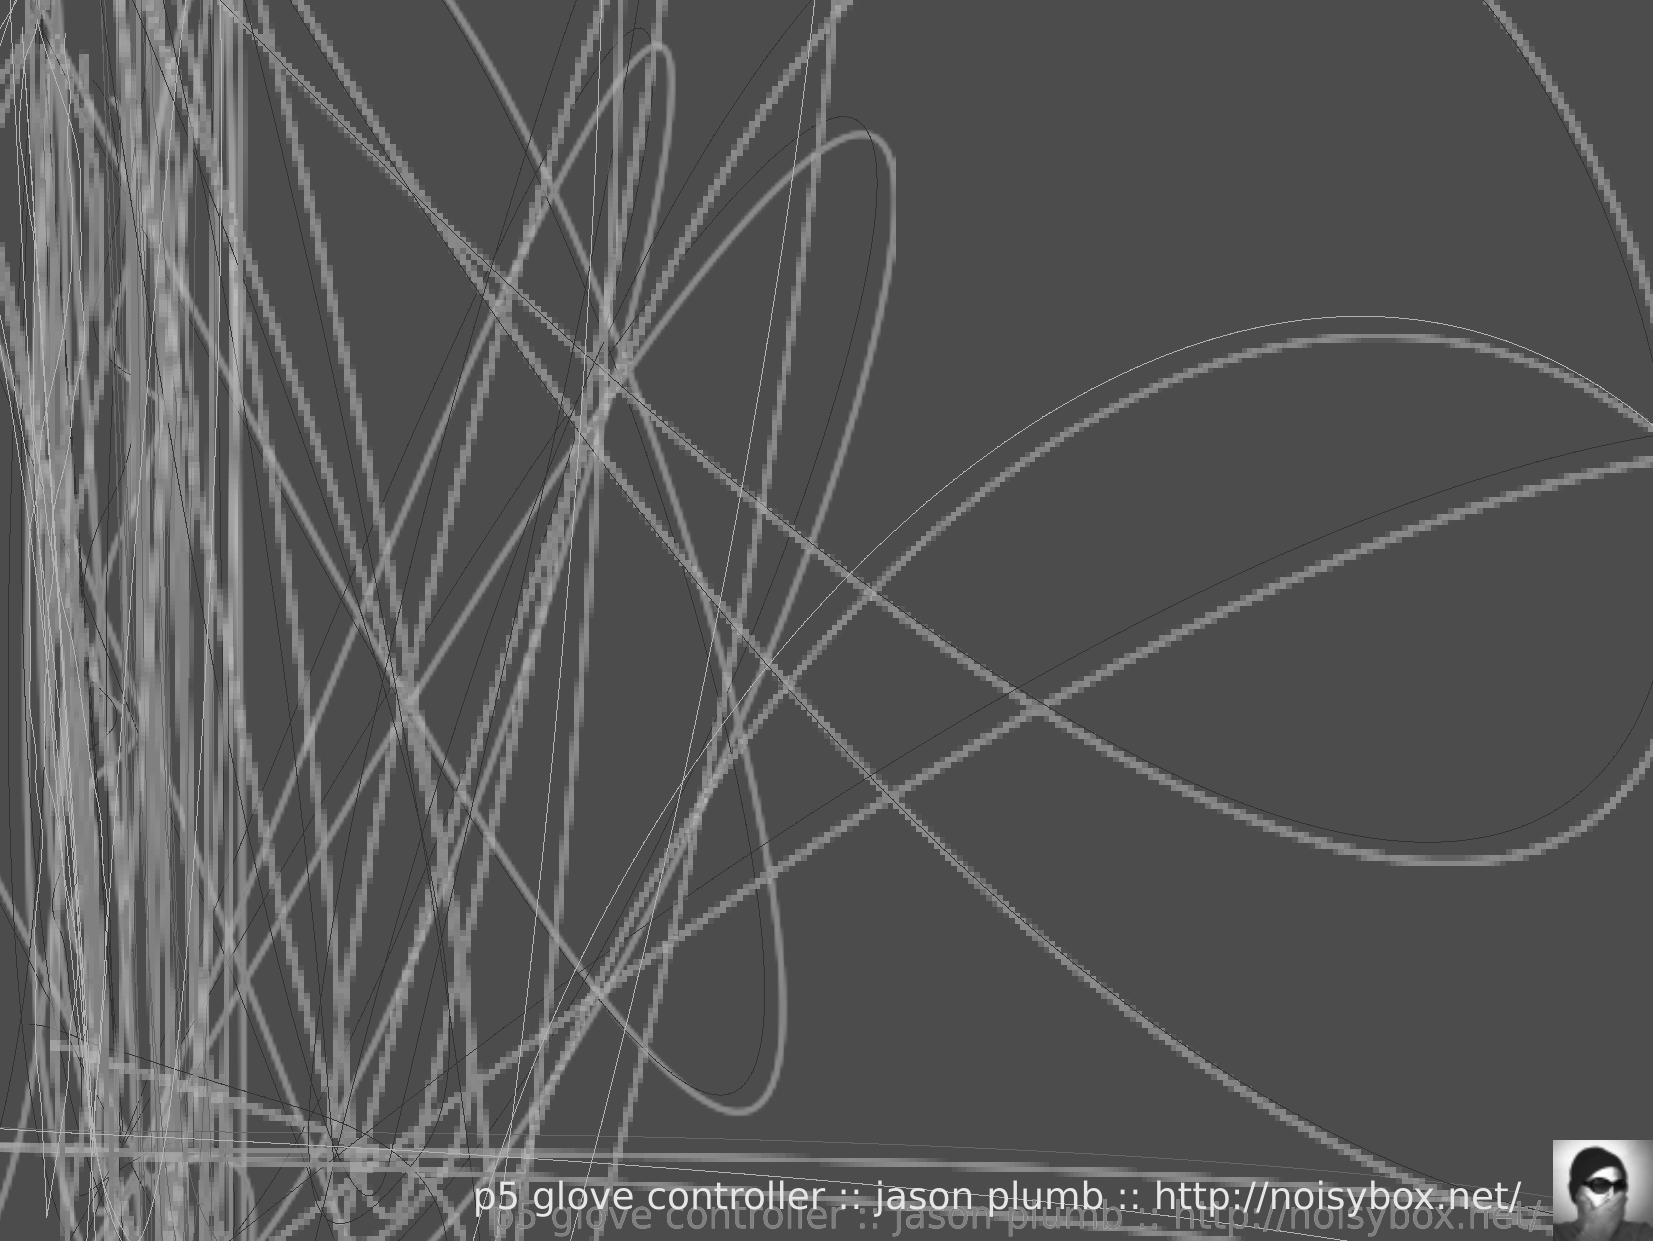

p5 glove controller :: jason plumb :: http://noisybox.net/